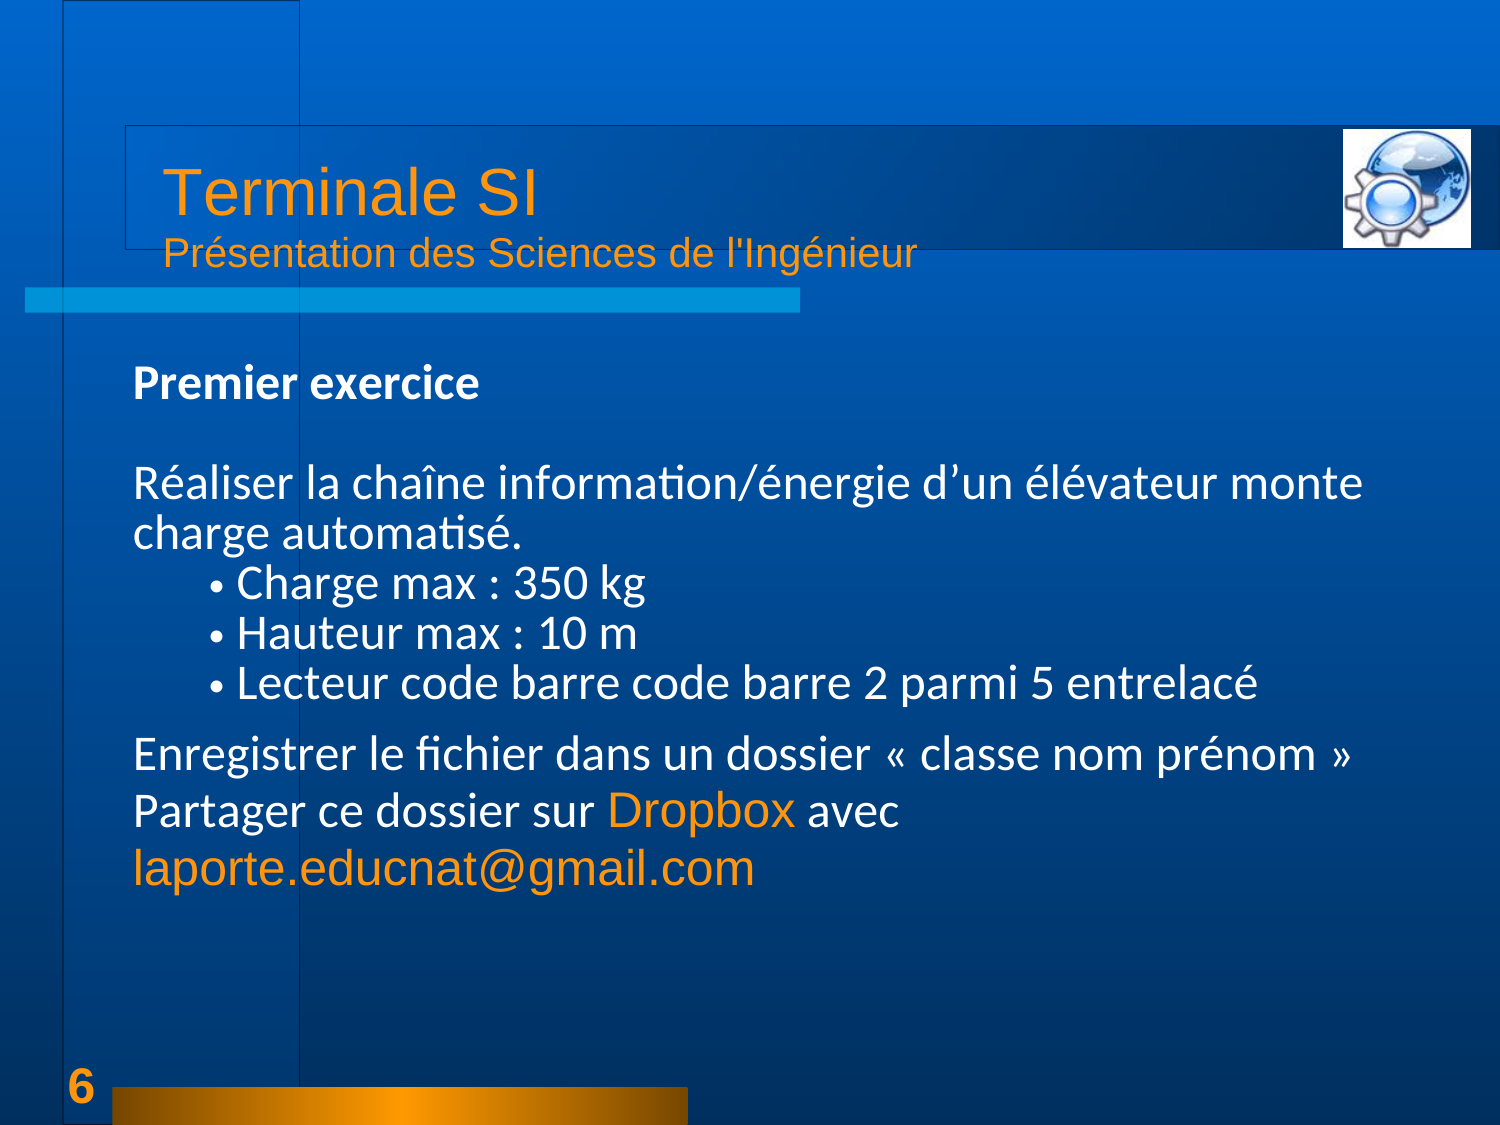

Premier exercice
Réaliser la chaîne information/énergie d’un élévateur monte charge automatisé.
 Charge max : 350 kg
 Hauteur max : 10 m
 Lecteur code barre code barre 2 parmi 5 entrelacé
Enregistrer le fichier dans un dossier « classe nom prénom »
Partager ce dossier sur Dropbox avec laporte.educnat@gmail.com